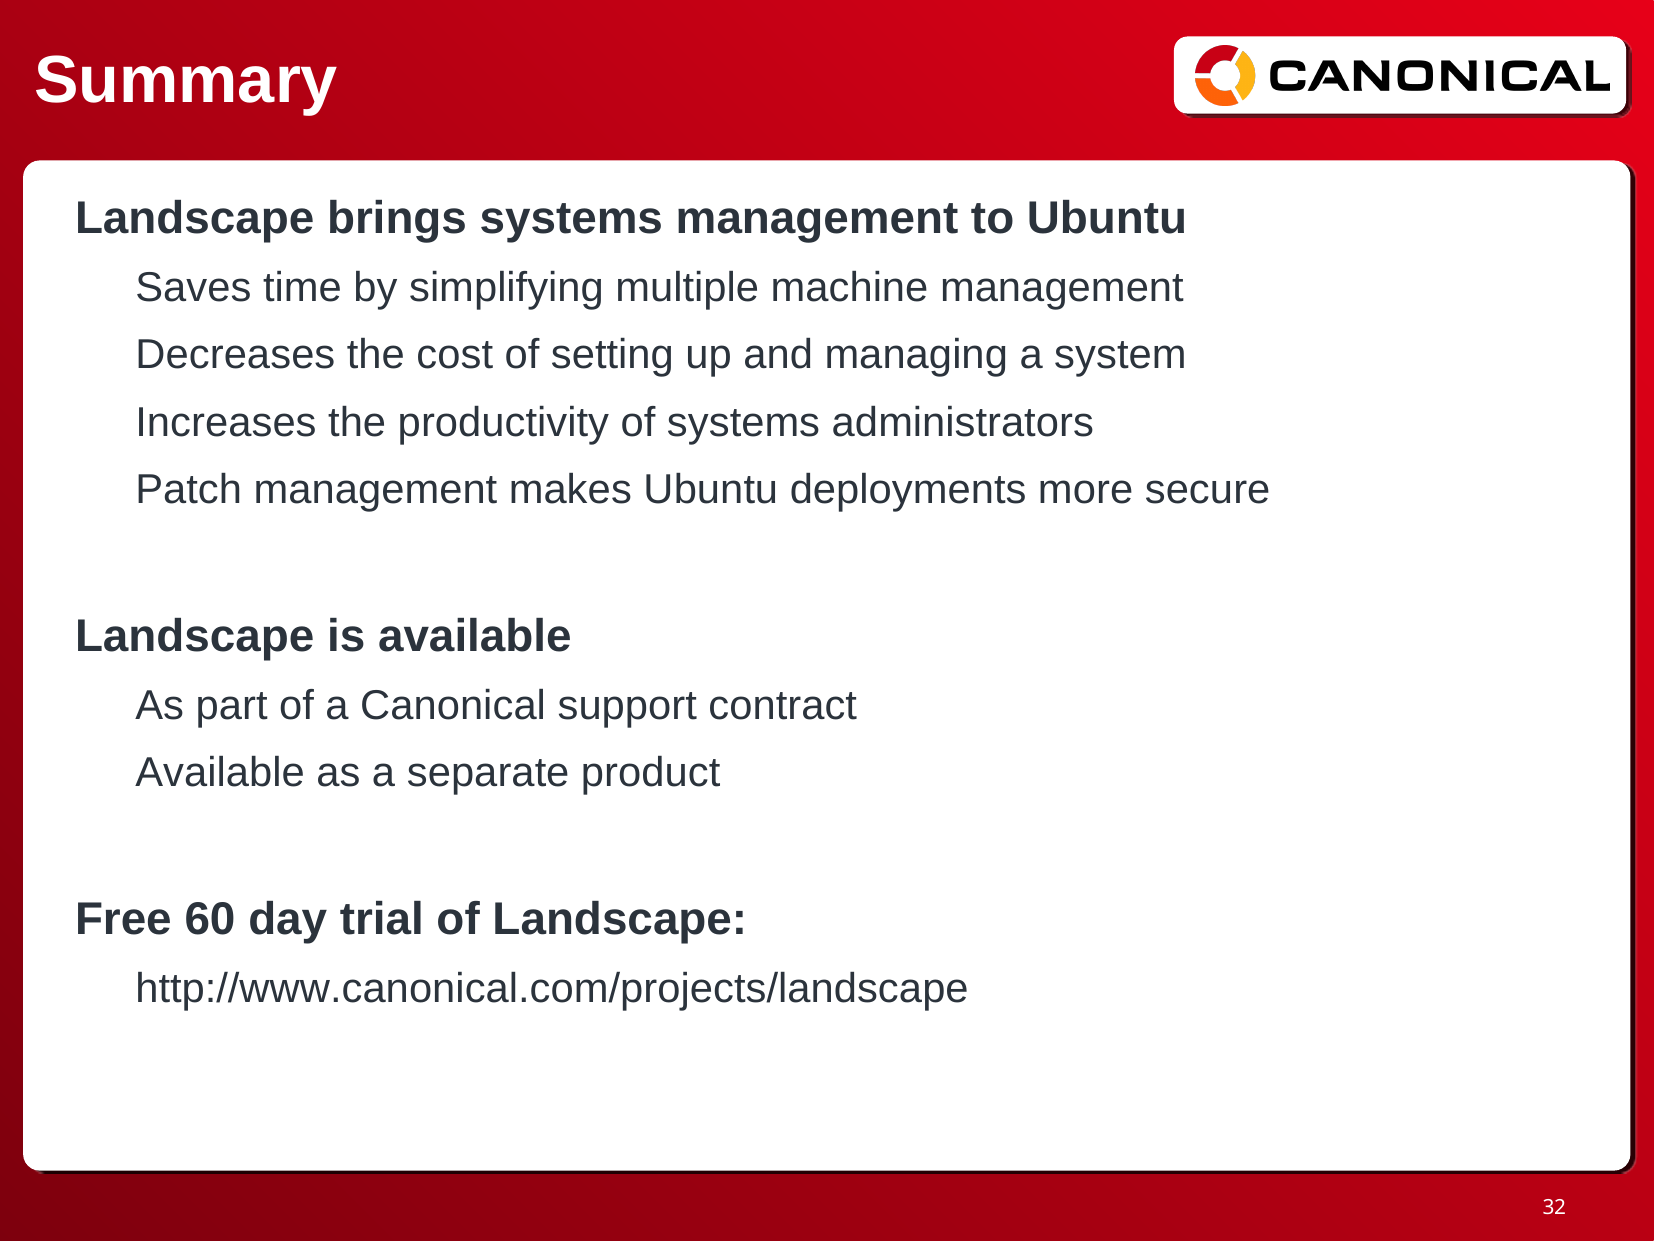

# Summary
Landscape brings systems management to Ubuntu
Saves time by simplifying multiple machine management
Decreases the cost of setting up and managing a system
Increases the productivity of systems administrators
Patch management makes Ubuntu deployments more secure
Landscape is available
As part of a Canonical support contract
Available as a separate product
Free 60 day trial of Landscape:
http://www.canonical.com/projects/landscape
32